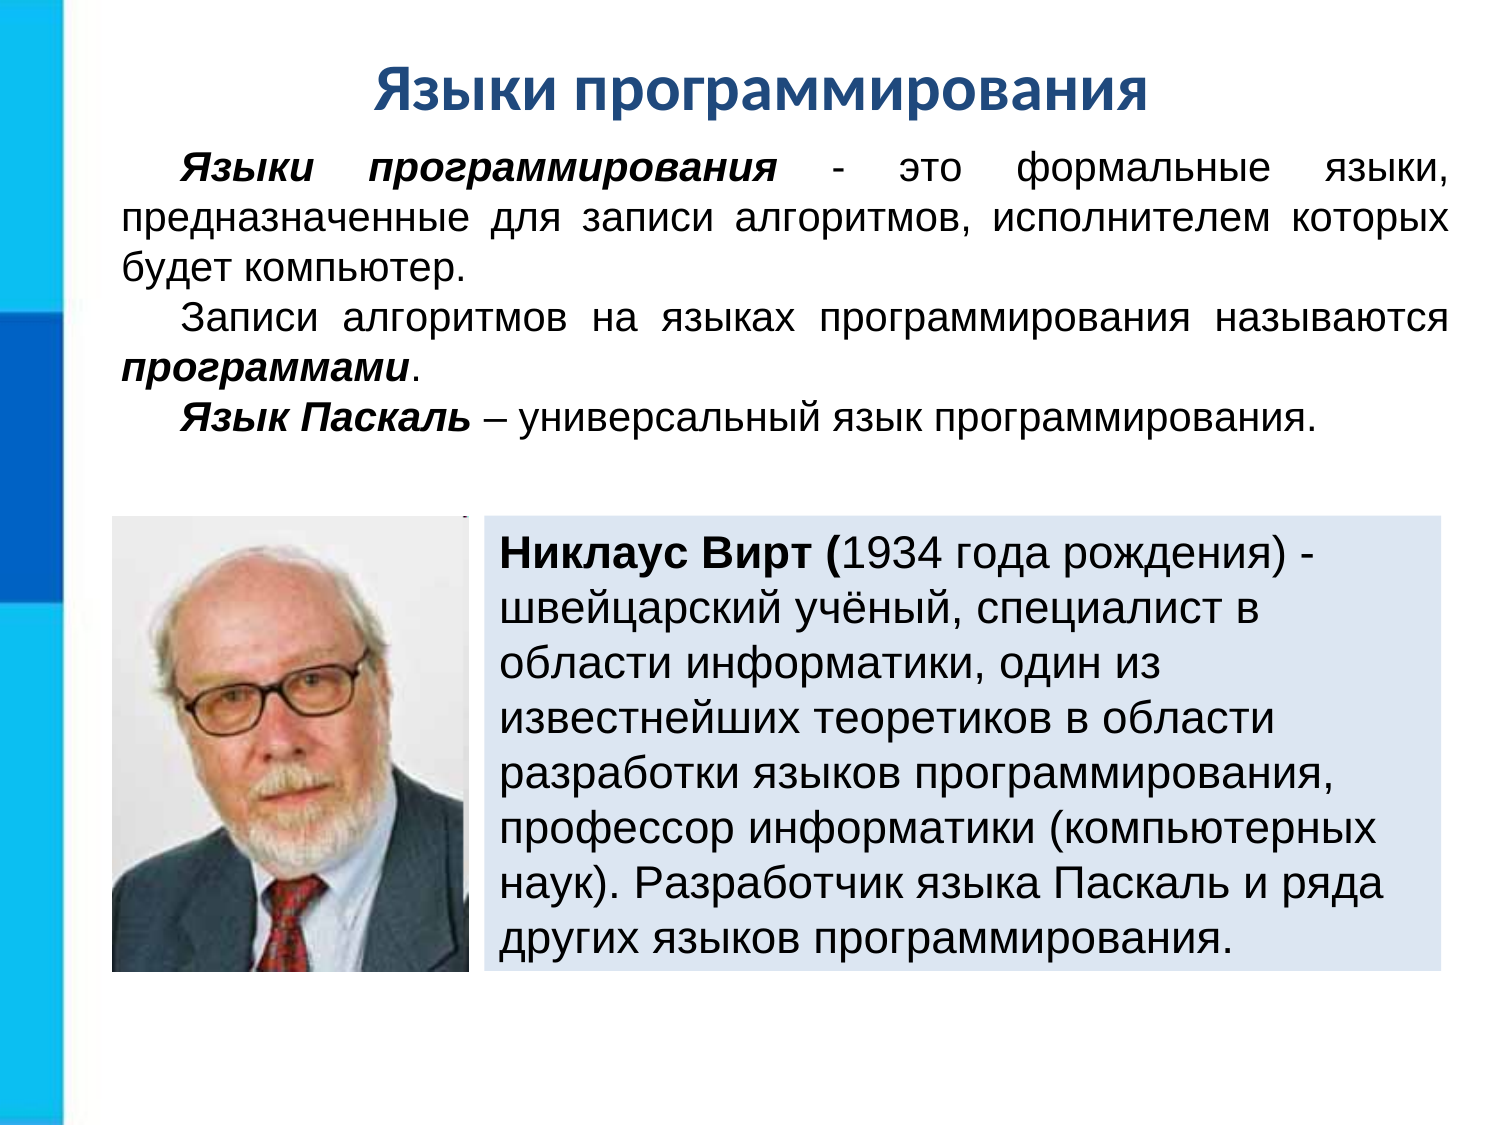

Языки программирования
Языки программирования - это формальные языки, предназначенные для записи алгоритмов, исполнителем которых будет компьютер.
Записи алгоритмов на языках программирования называются программами.
Язык Паскаль – универсальный язык программирования.
Никлаус Вирт (1934 года рождения) - швейцарский учёный, специалист в области информатики, один из известнейших теоретиков в области разработки языков программирования, профессор информатики (компьютерных наук). Разработчик языка Паскаль и ряда других языков программирования.